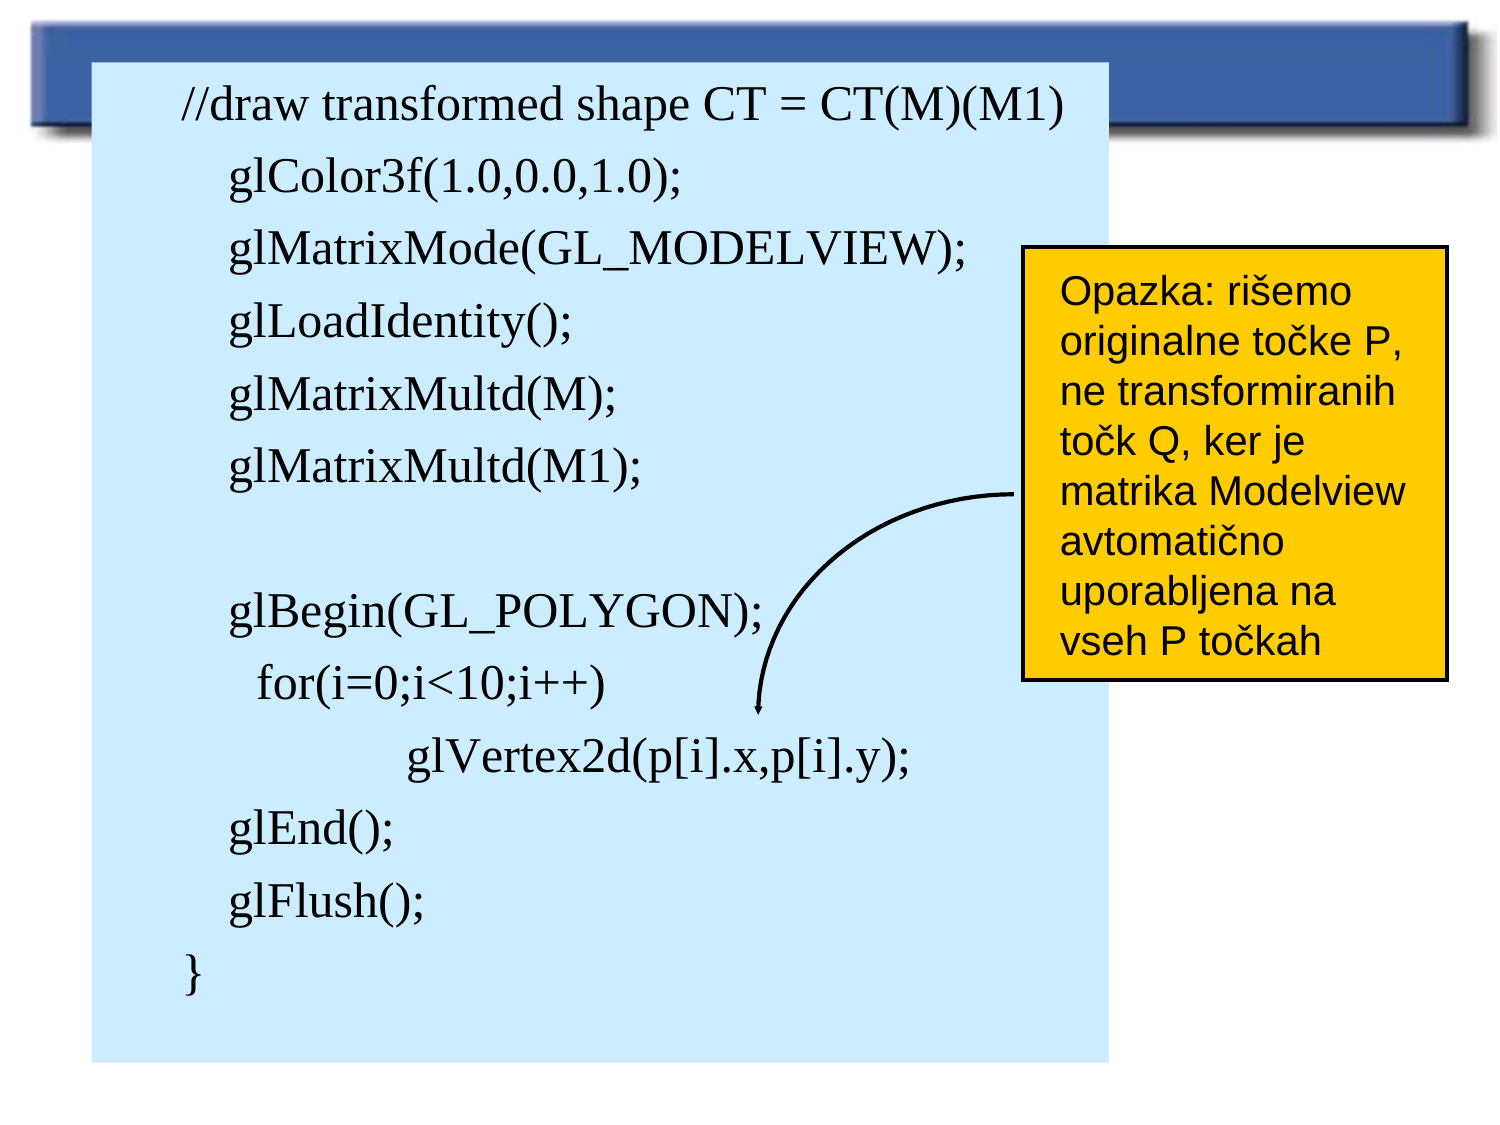

# //draw transformed shape CT = CT(M)(M1)
	glColor3f(1.0,0.0,1.0);
	glMatrixMode(GL_MODELVIEW);
	glLoadIdentity();
	glMatrixMultd(M);
	glMatrixMultd(M1);
 	glBegin(GL_POLYGON);
		for(i=0;i<10;i++)
			glVertex2d(p[i].x,p[i].y);
 	glEnd();
	glFlush();
}
Opazka: rišemo originalne točke P, ne transformiranih točk Q, ker je matrika Modelview avtomatično uporabljena na vseh P točkah